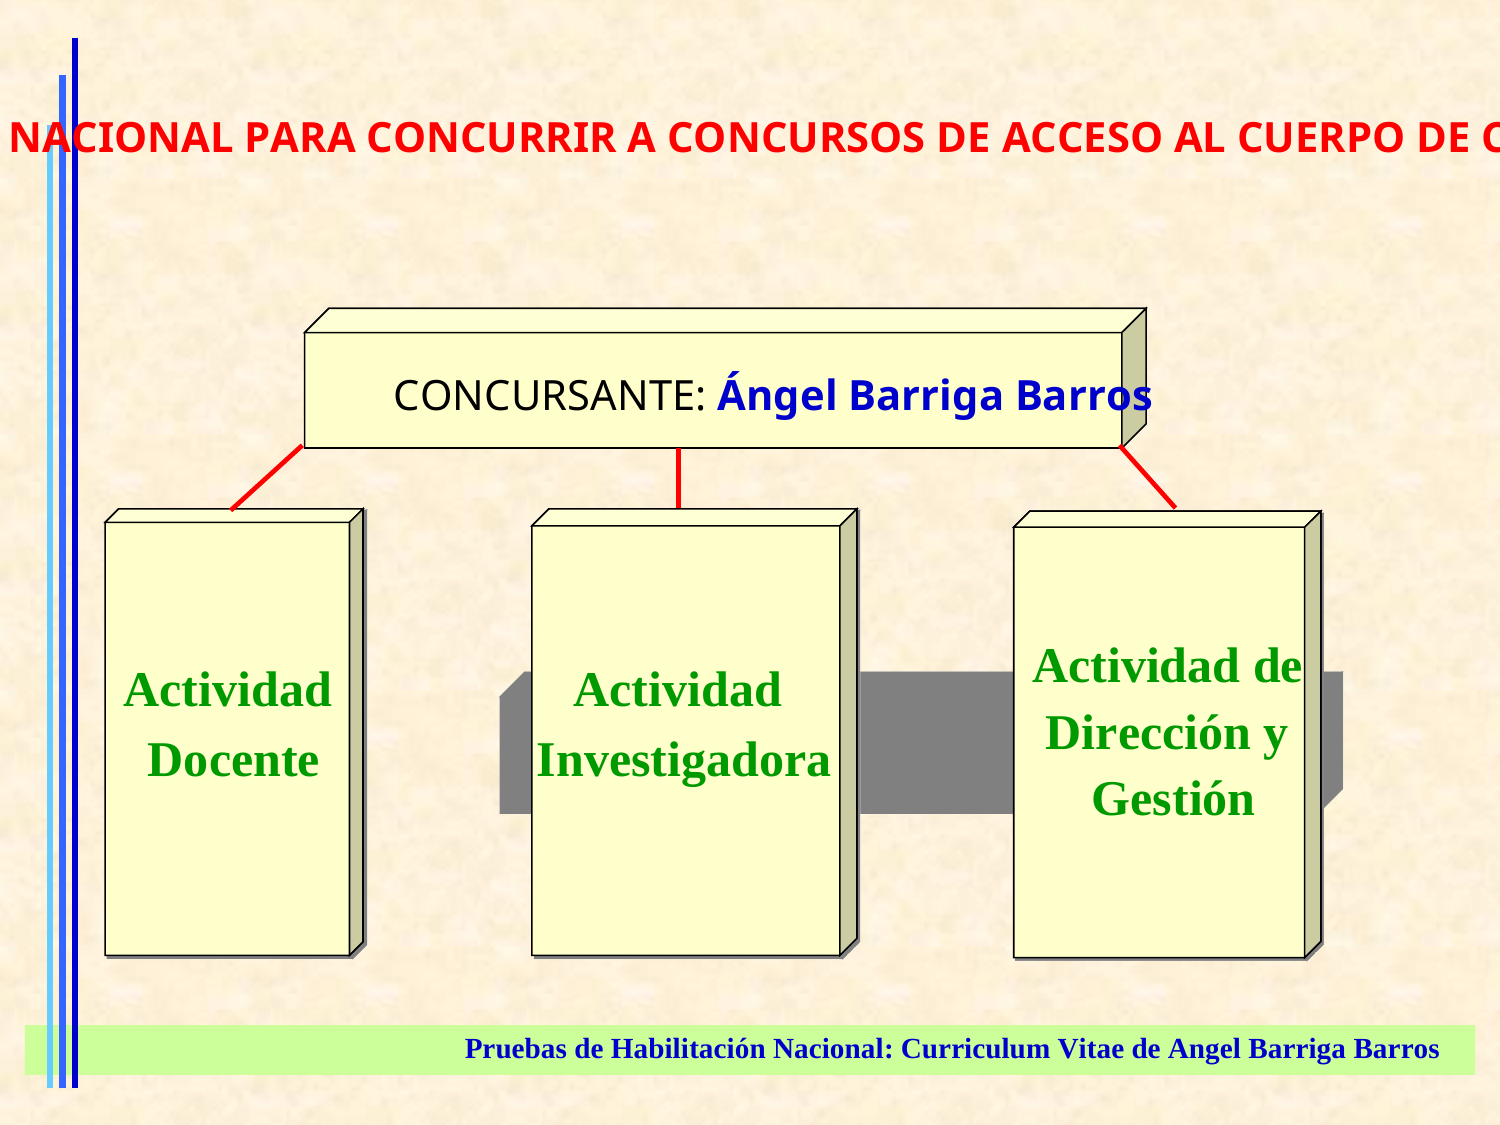

PRUEBAS DE HABILITACIÓN NACIONAL PARA CONCURRIR A CONCURSOS DE ACCESO AL CUERPO DE CATEDRÁTICOS DE UNIVERSIDAD
CONCURSANTE: Ángel Barriga Barros
Actividad
Docente
Actividad
Investigadora
Actividad de
Dirección y
 Gestión